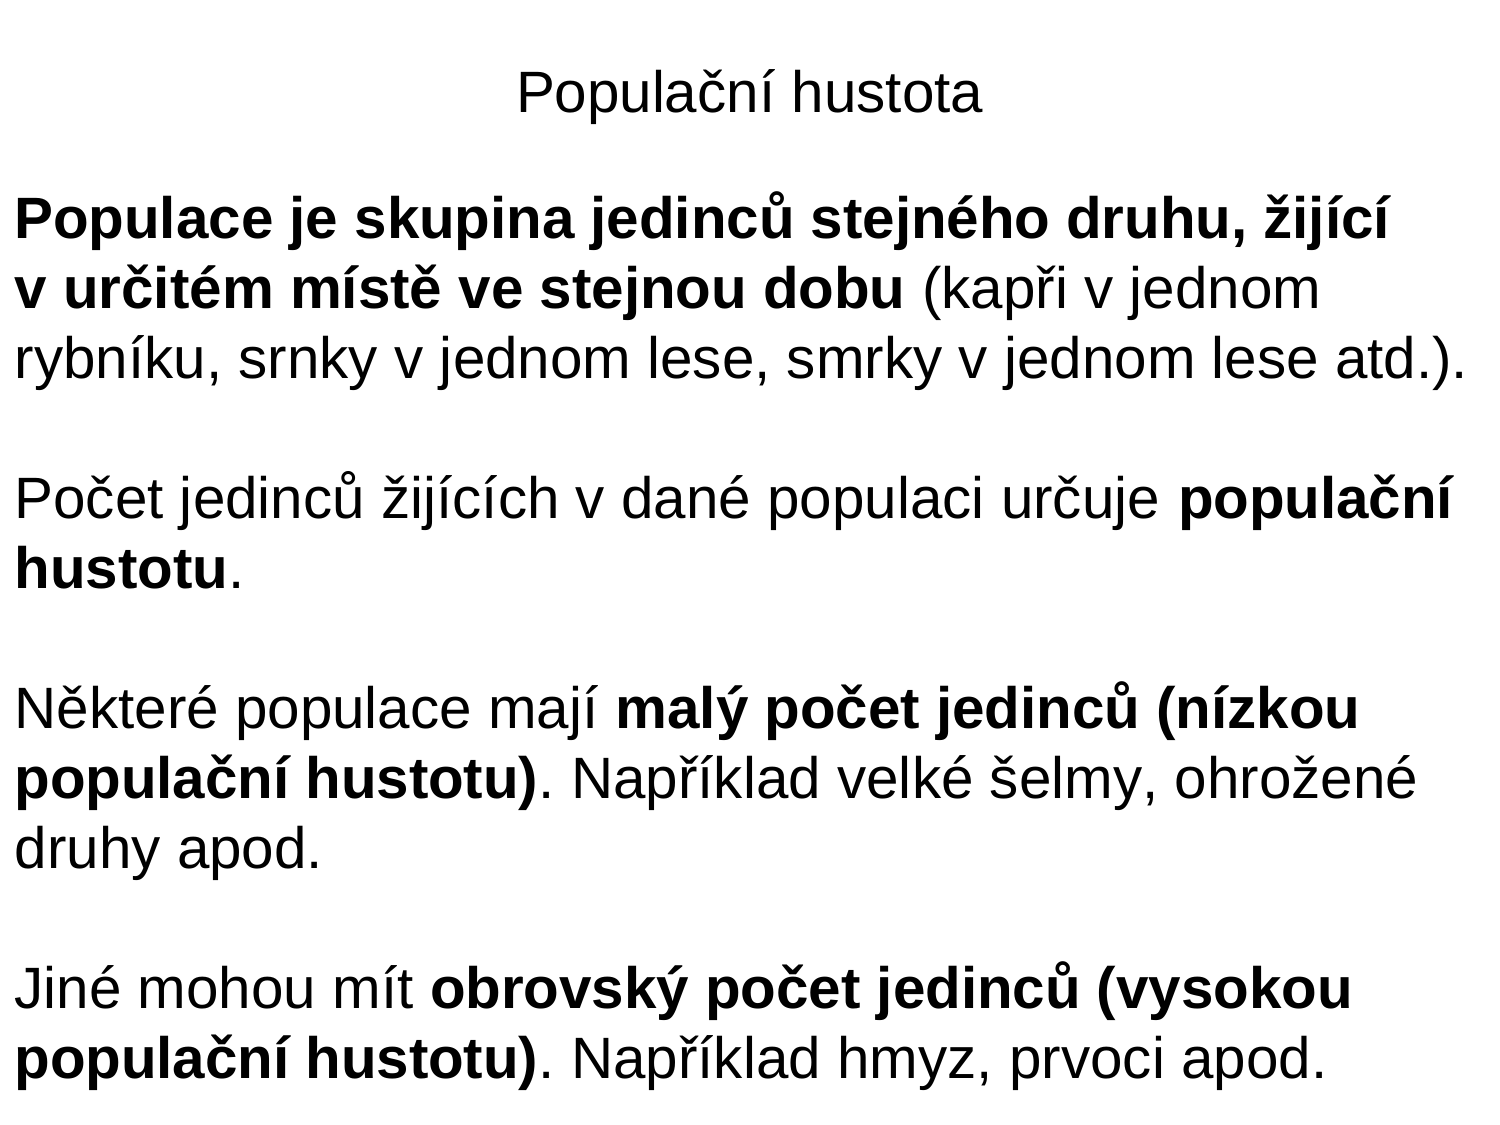

Populační hustota
Populace je skupina jedinců stejného druhu, žijící
v určitém místě ve stejnou dobu (kapři v jednom rybníku, srnky v jednom lese, smrky v jednom lese atd.).
Počet jedinců žijících v dané populaci určuje populační hustotu.
Některé populace mají malý počet jedinců (nízkou populační hustotu). Například velké šelmy, ohrožené druhy apod.
Jiné mohou mít obrovský počet jedinců (vysokou populační hustotu). Například hmyz, prvoci apod.